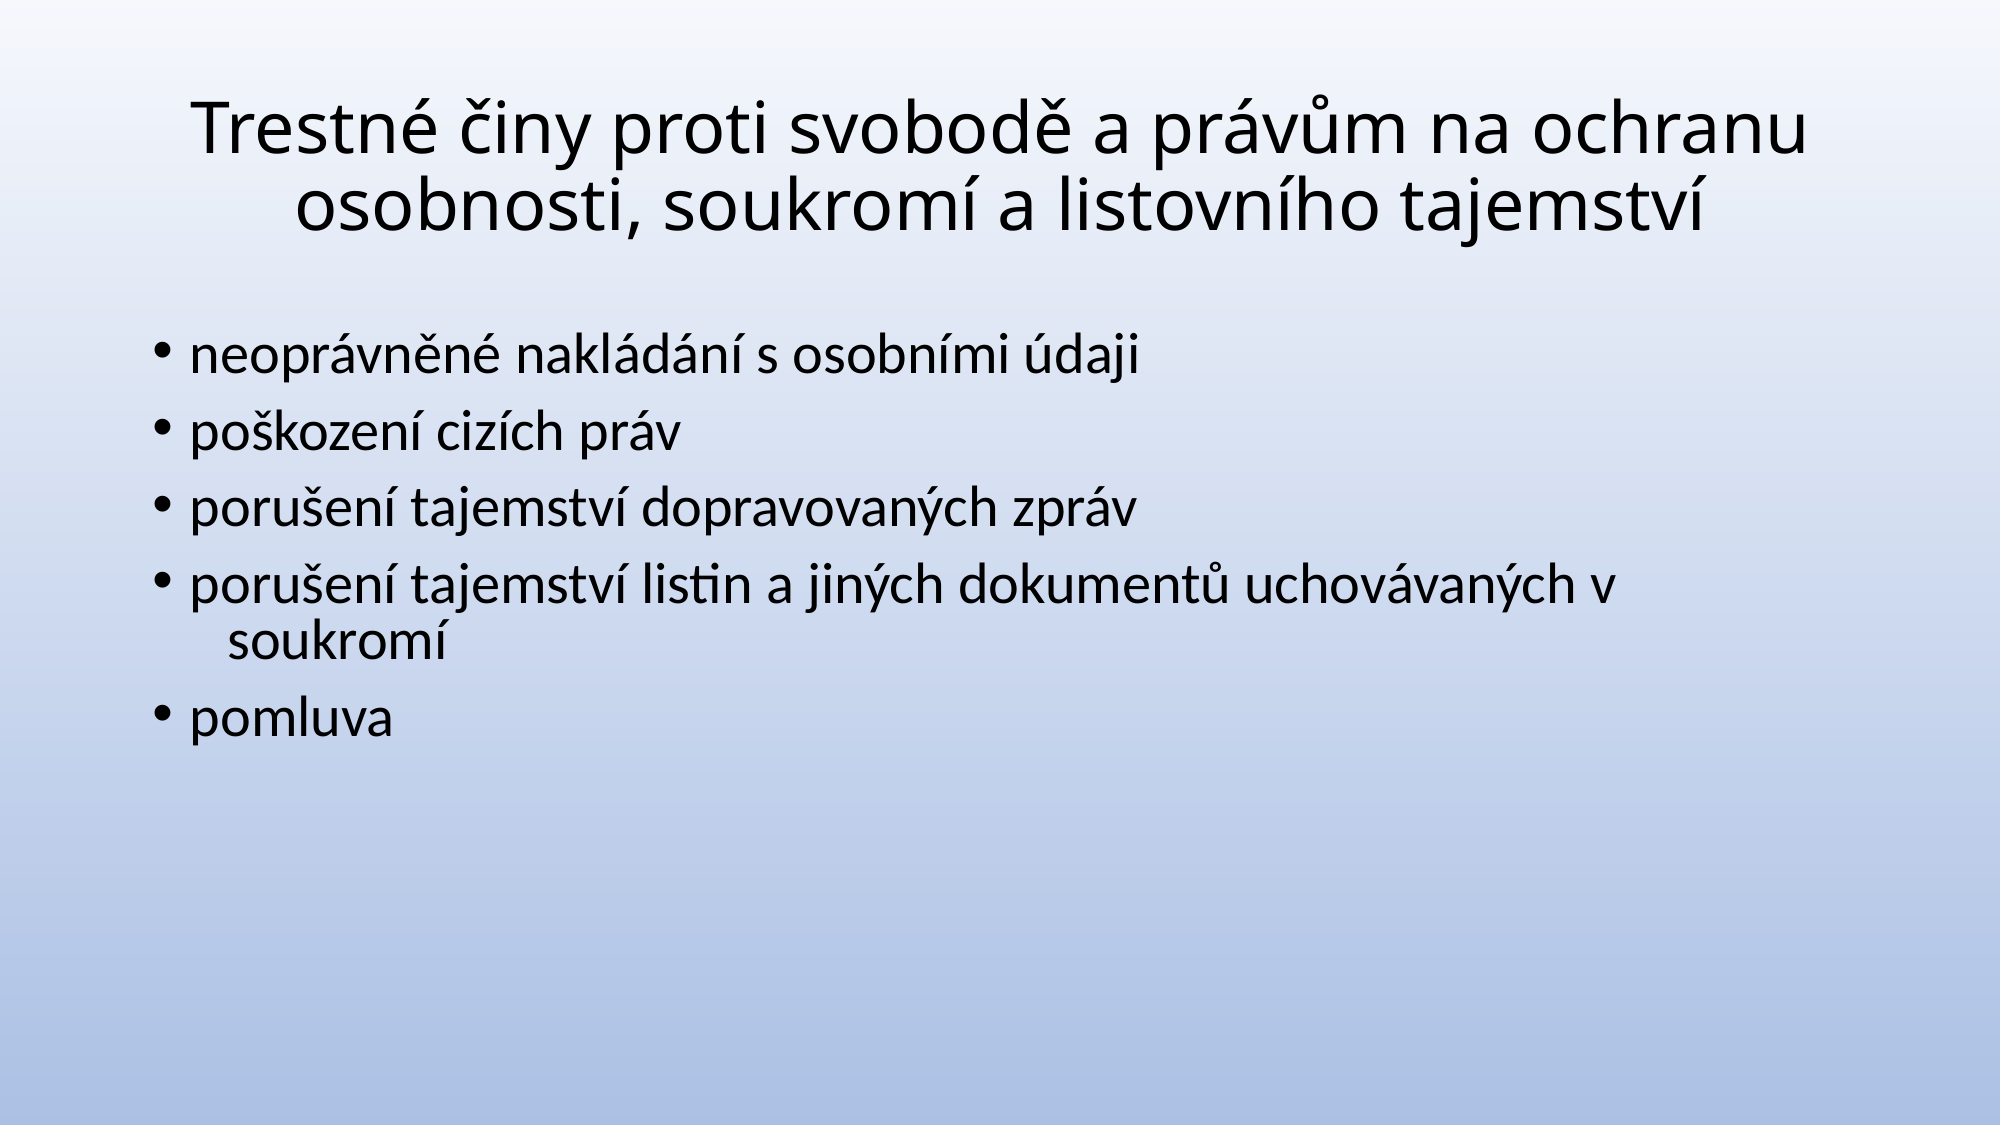

# Trestné činy proti svobodě a právům na ochranu osobnosti, soukromí a listovního tajemství
neoprávněné nakládání s osobními údaji
poškození cizích práv
porušení tajemství dopravovaných zpráv
porušení tajemství listin a jiných dokumentů uchovávaných v soukromí
pomluva